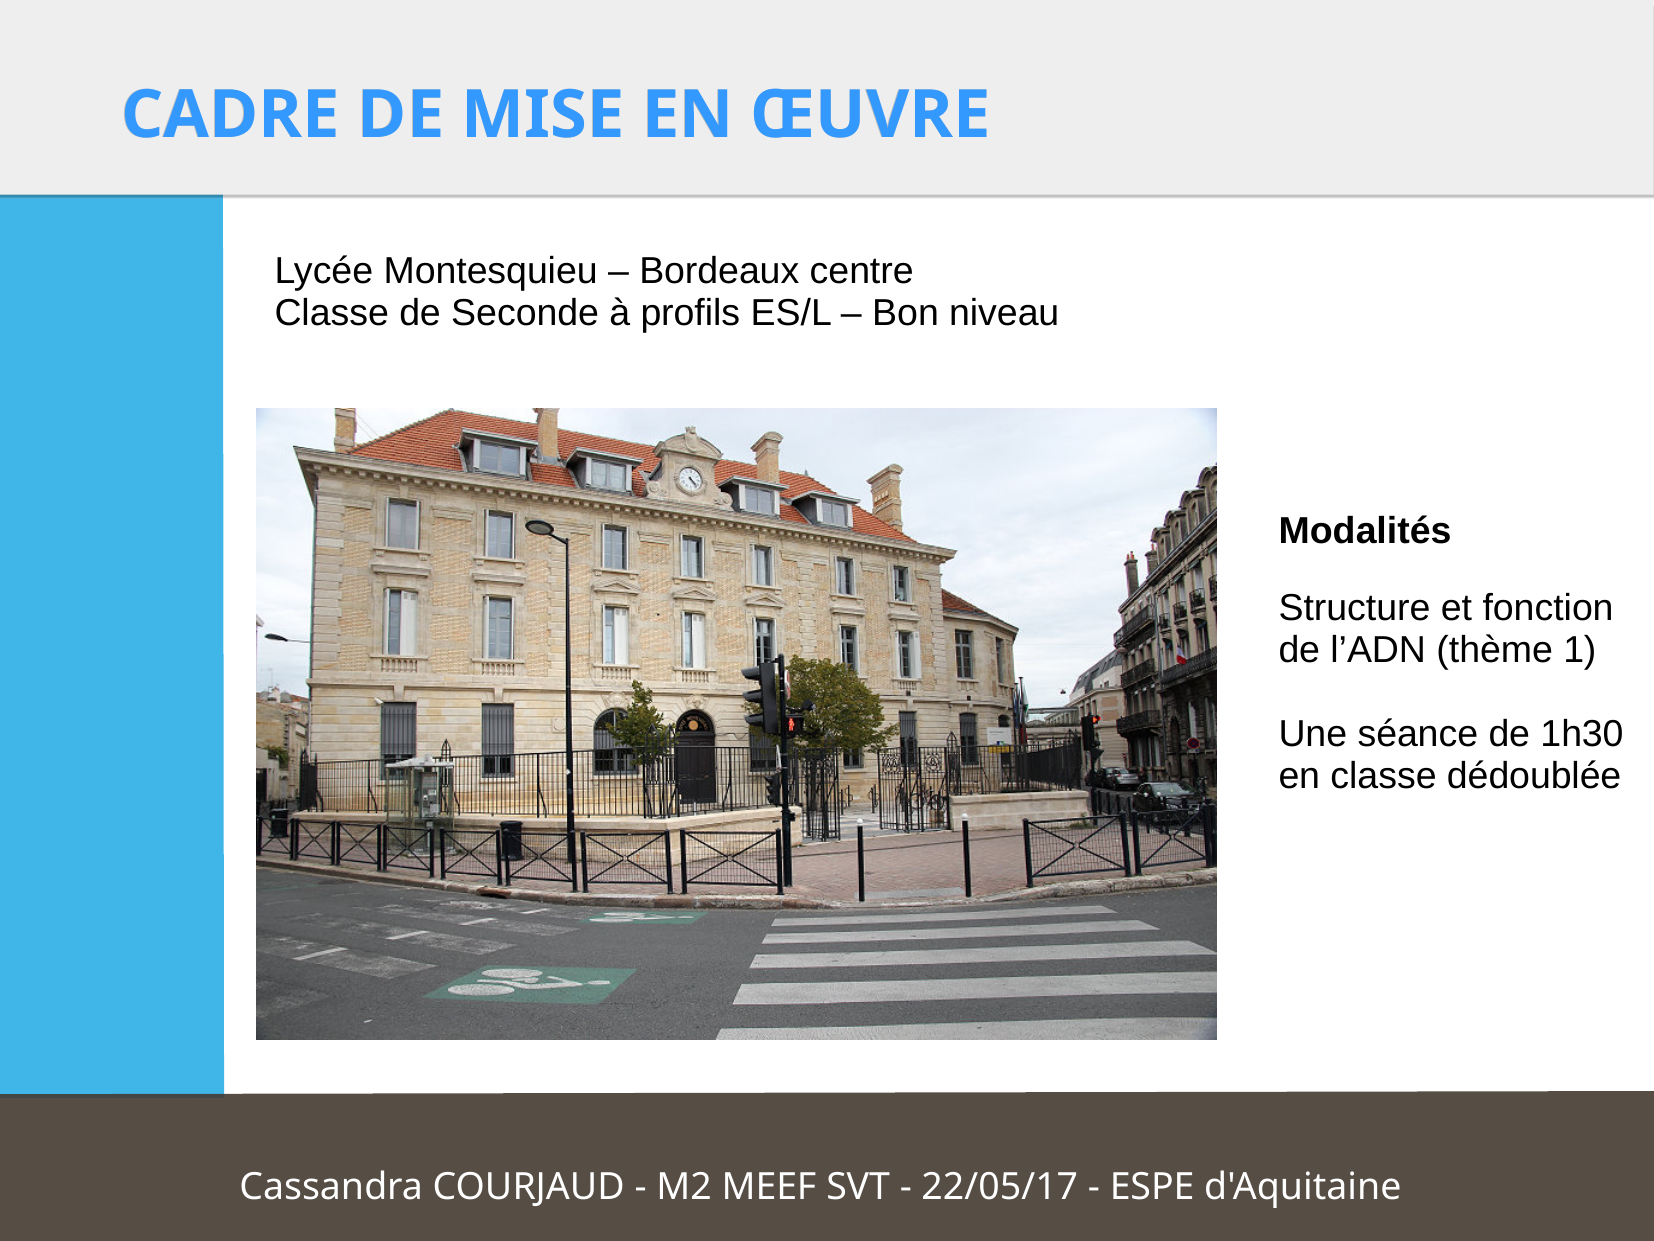

CADRE DE MISE EN ŒUVRE
Lycée Montesquieu – Bordeaux centre
Classe de Seconde à profils ES/L – Bon niveau
Modalités
Structure et fonction de l’ADN (thème 1)
Une séance de 1h30 en classe dédoublée
Cassandra COURJAUD - M2 MEEF SVT - 22/05/17 - ESPE d'Aquitaine